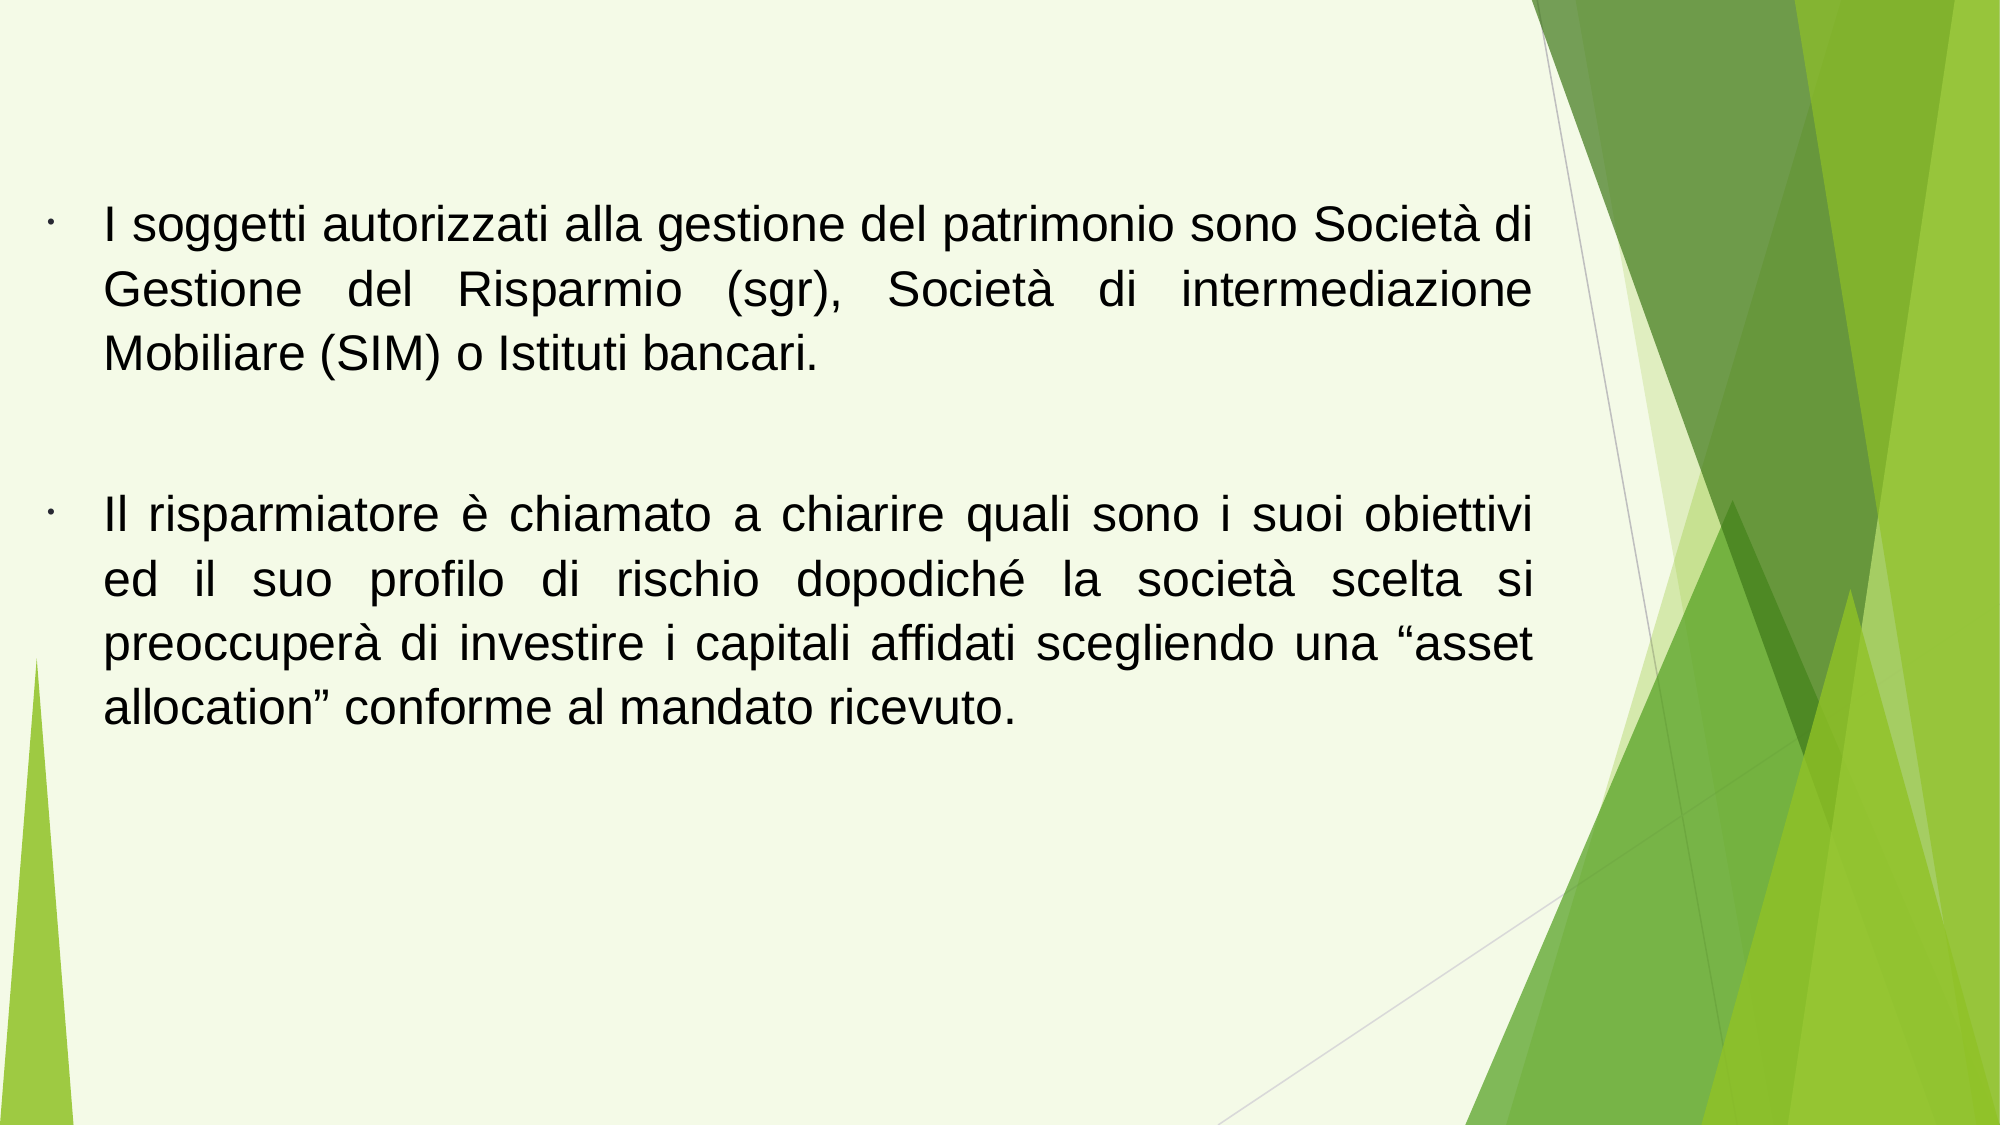

I soggetti autorizzati alla gestione del patrimonio sono Società di Gestione del Risparmio (sgr), Società di intermediazione Mobiliare (SIM) o Istituti bancari.
Il risparmiatore è chiamato a chiarire quali sono i suoi obiettivi ed il suo profilo di rischio dopodiché la società scelta si preoccuperà di investire i capitali affidati scegliendo una “asset allocation” conforme al mandato ricevuto.